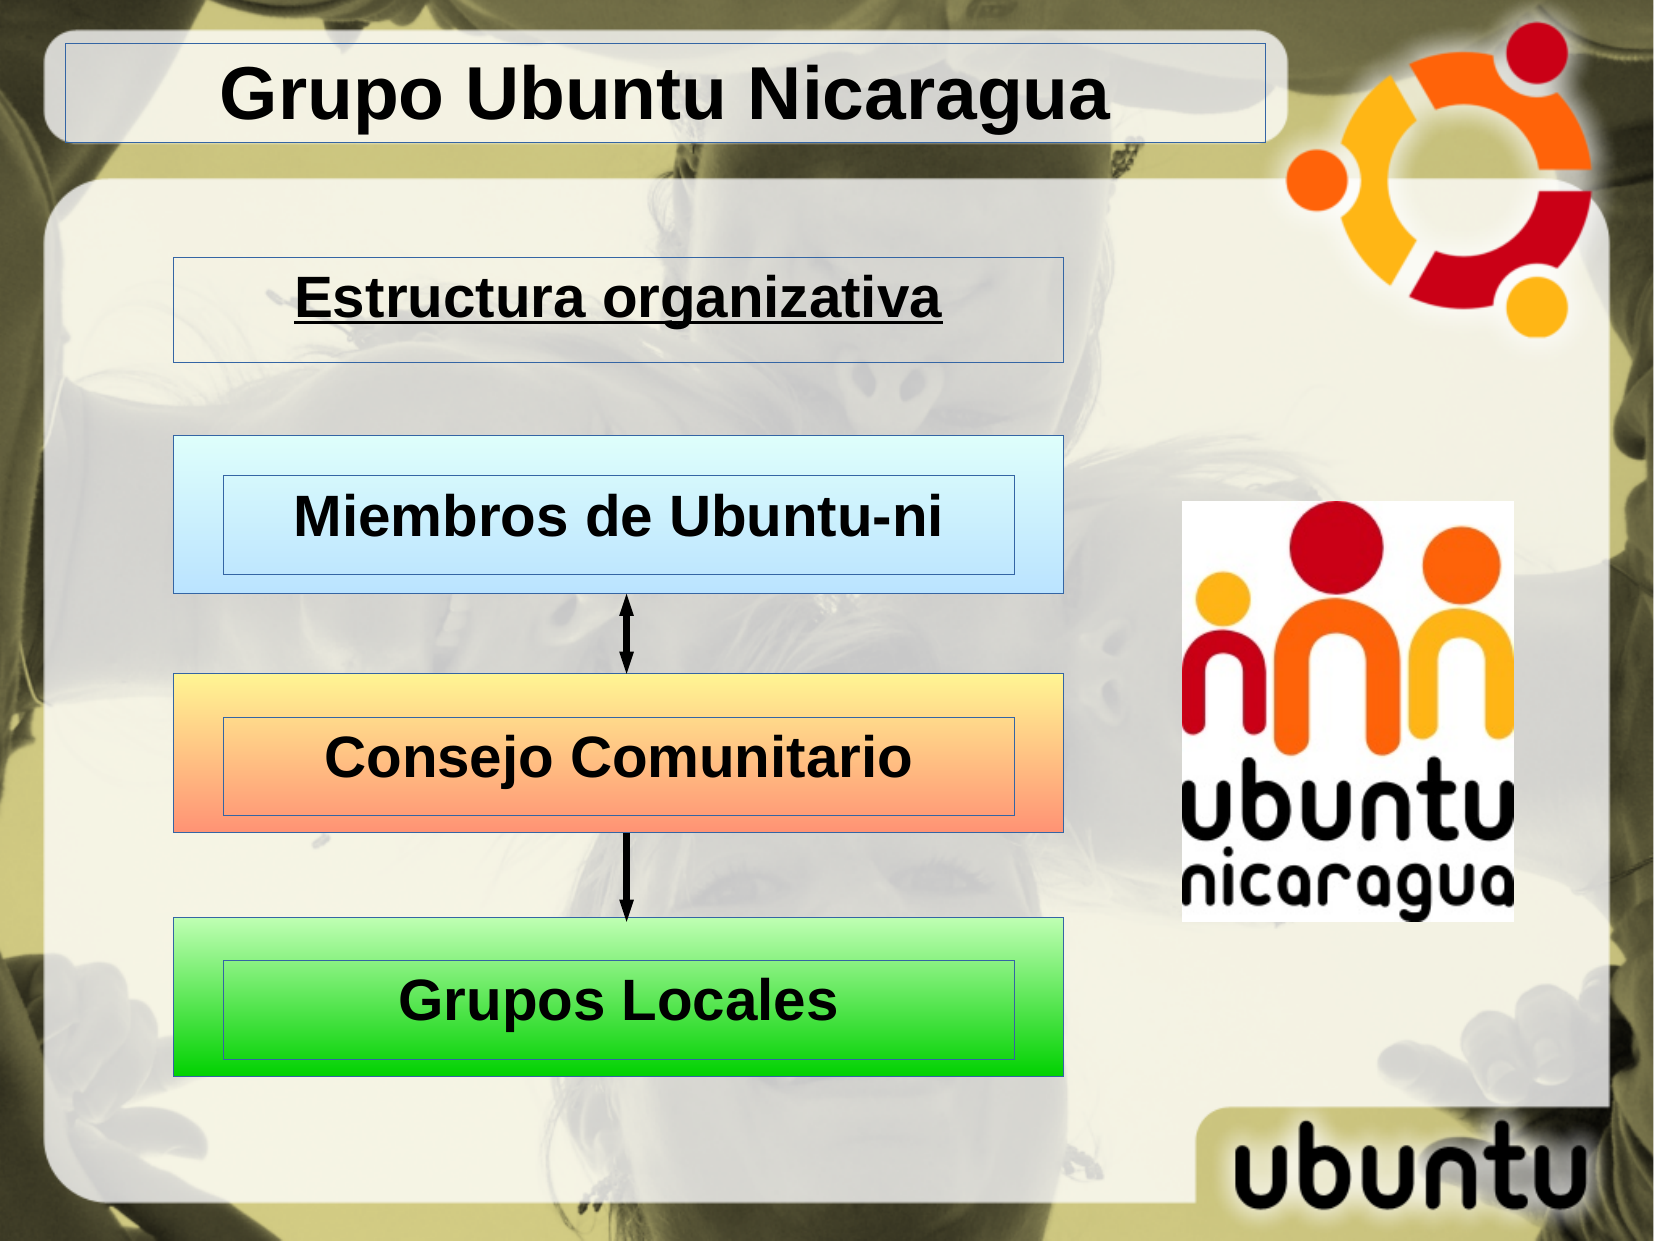

Grupo Ubuntu Nicaragua
Estructura organizativa
Miembros de Ubuntu-ni
Consejo Comunitario
Grupos Locales